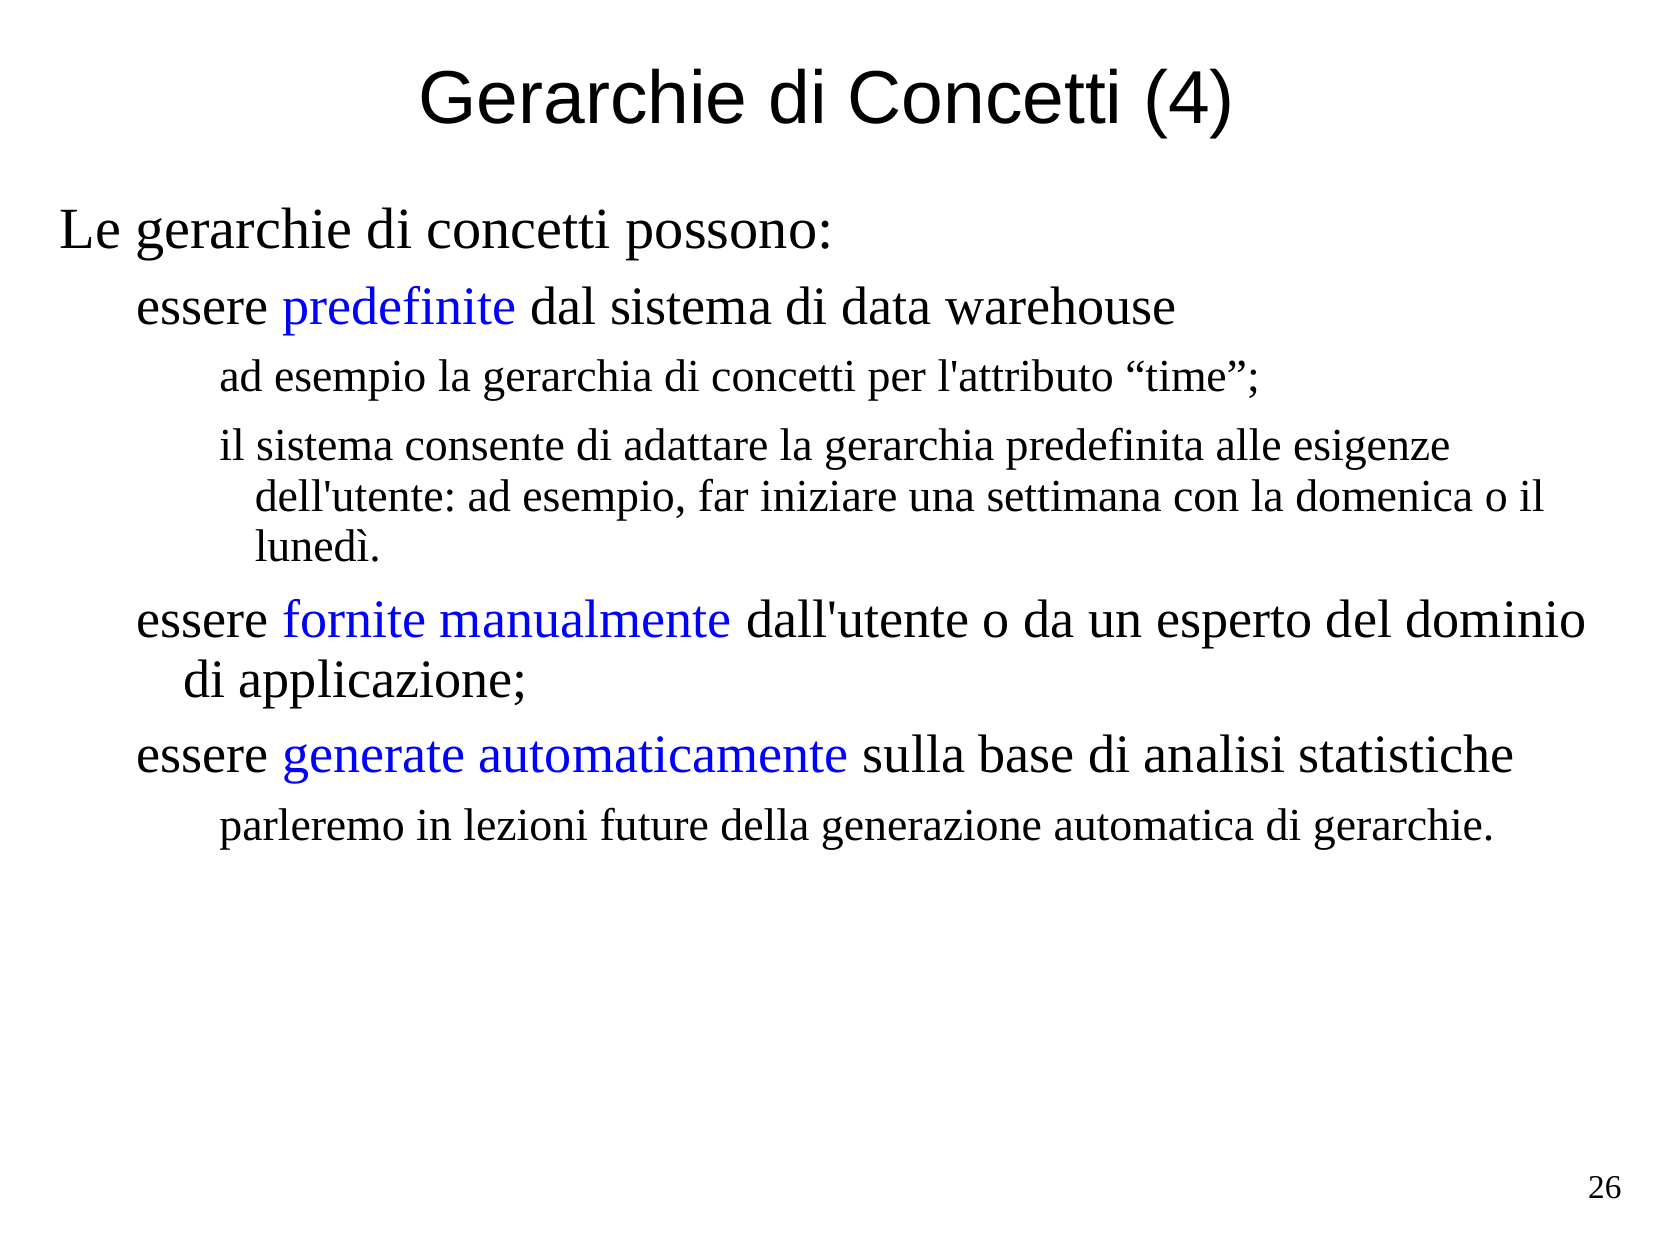

# Gerarchie di Concetti (4)
Le gerarchie di concetti possono:
essere predefinite dal sistema di data warehouse
ad esempio la gerarchia di concetti per l'attributo “time”;
il sistema consente di adattare la gerarchia predefinita alle esigenze dell'utente: ad esempio, far iniziare una settimana con la domenica o il lunedì.
essere fornite manualmente dall'utente o da un esperto del dominio di applicazione;
essere generate automaticamente sulla base di analisi statistiche
parleremo in lezioni future della generazione automatica di gerarchie.